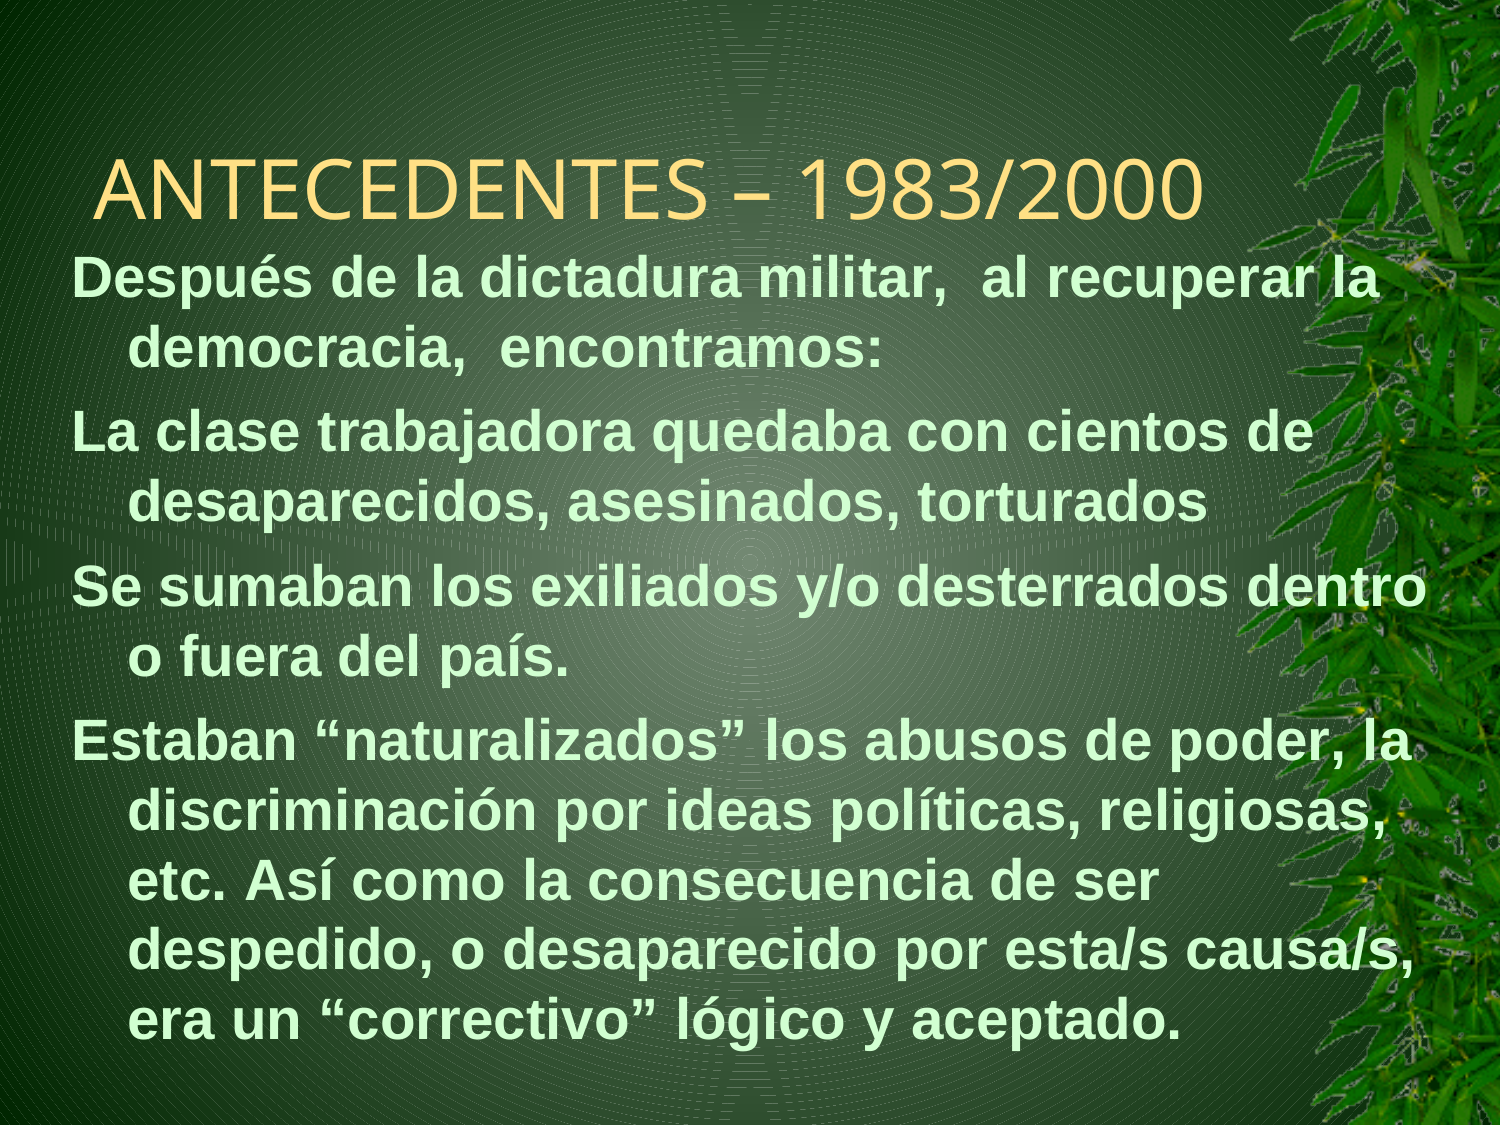

# ANTECEDENTES – 1983/2000
Después de la dictadura militar, al recuperar la democracia, encontramos:
La clase trabajadora quedaba con cientos de desaparecidos, asesinados, torturados
Se sumaban los exiliados y/o desterrados dentro o fuera del país.
Estaban “naturalizados” los abusos de poder, la discriminación por ideas políticas, religiosas, etc. Así como la consecuencia de ser despedido, o desaparecido por esta/s causa/s, era un “correctivo” lógico y aceptado.